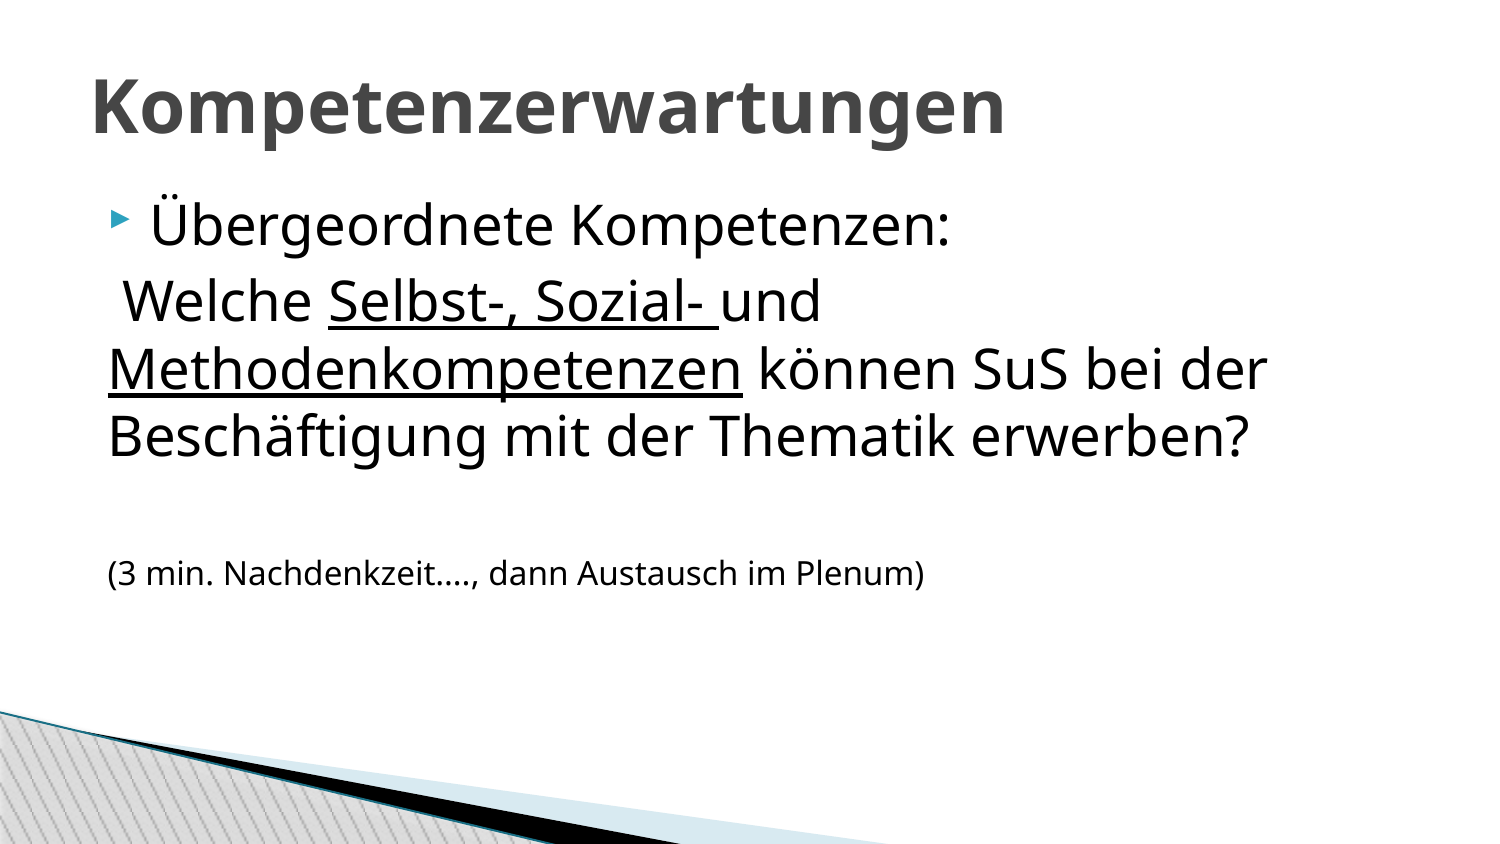

Kompetenzerwartungen
Übergeordnete Kompetenzen:
 Welche Selbst-, Sozial- und Methodenkompetenzen können SuS bei der Beschäftigung mit der Thematik erwerben?
(3 min. Nachdenkzeit…., dann Austausch im Plenum)